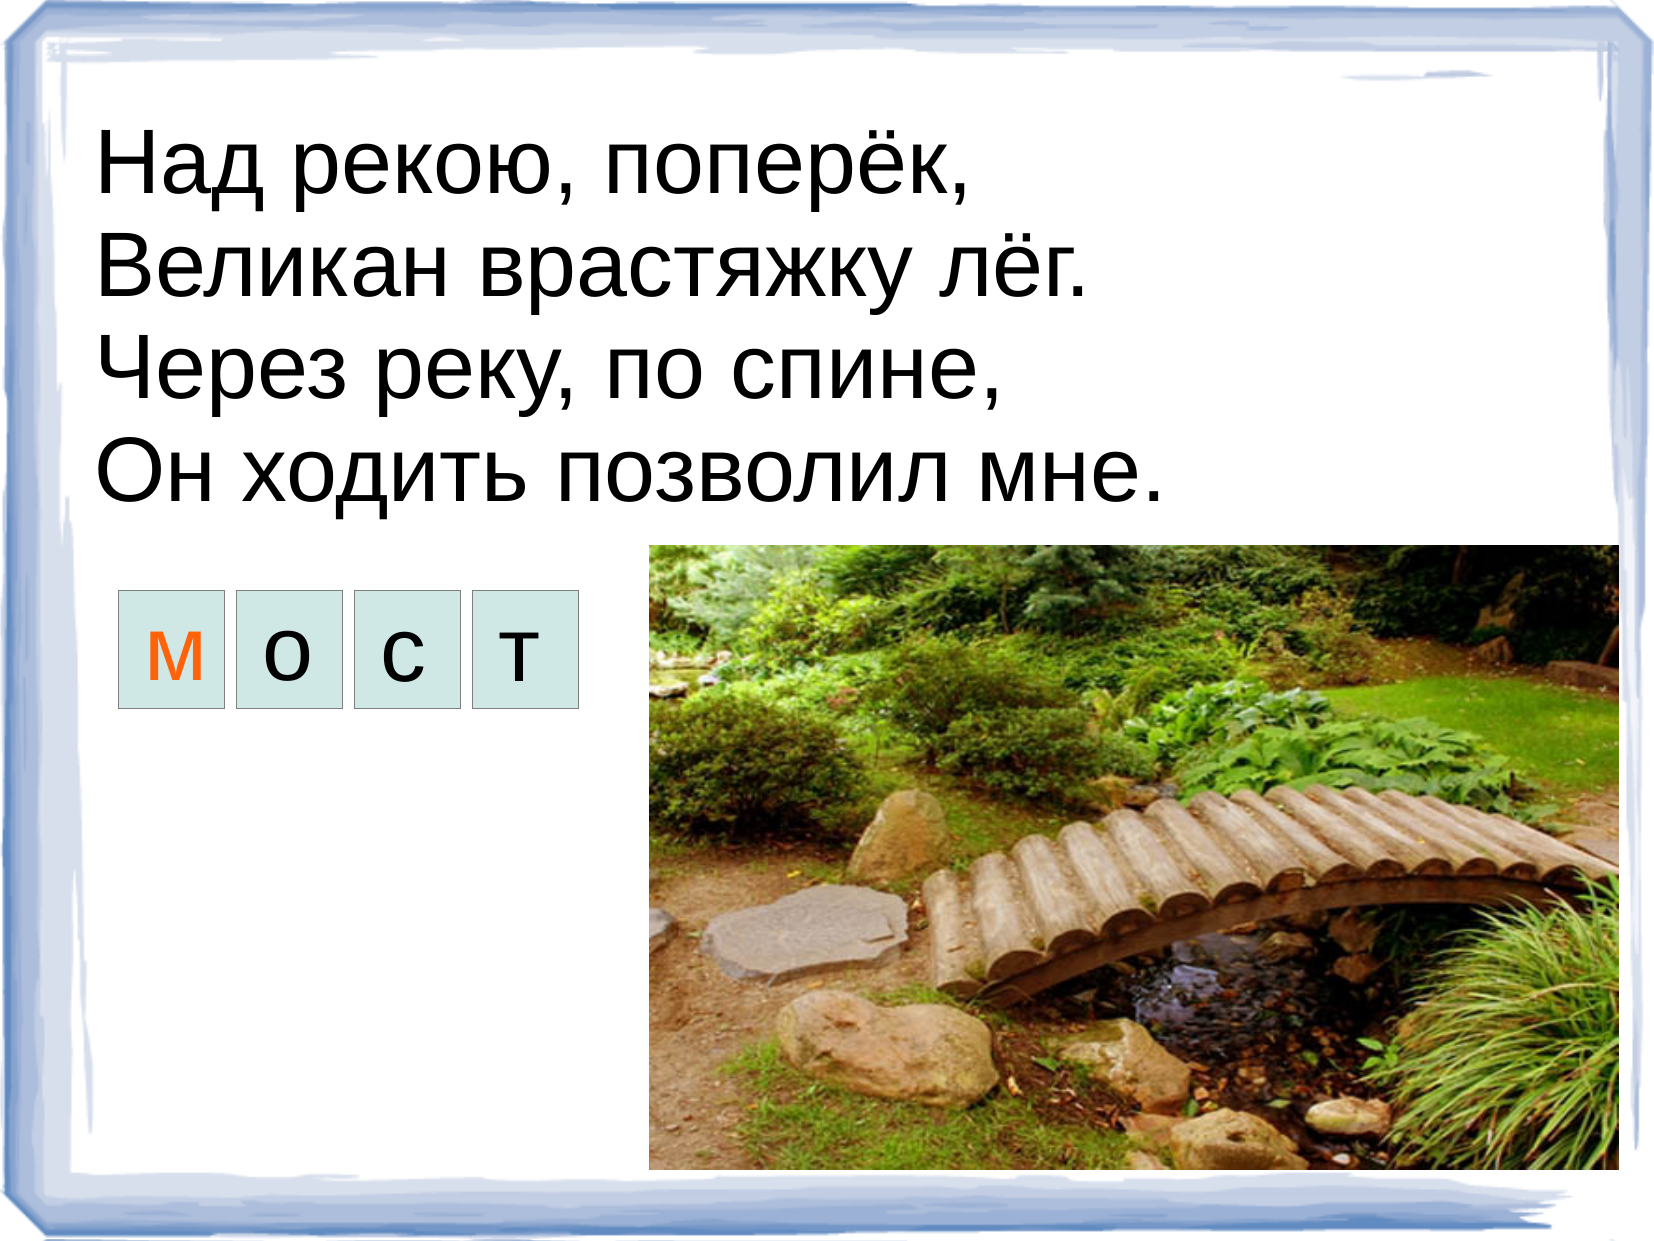

Над рекою, поперёк,
Великан врастяжку лёг.
Через реку, по спине,
Он ходить позволил мне.
м
о
с
т